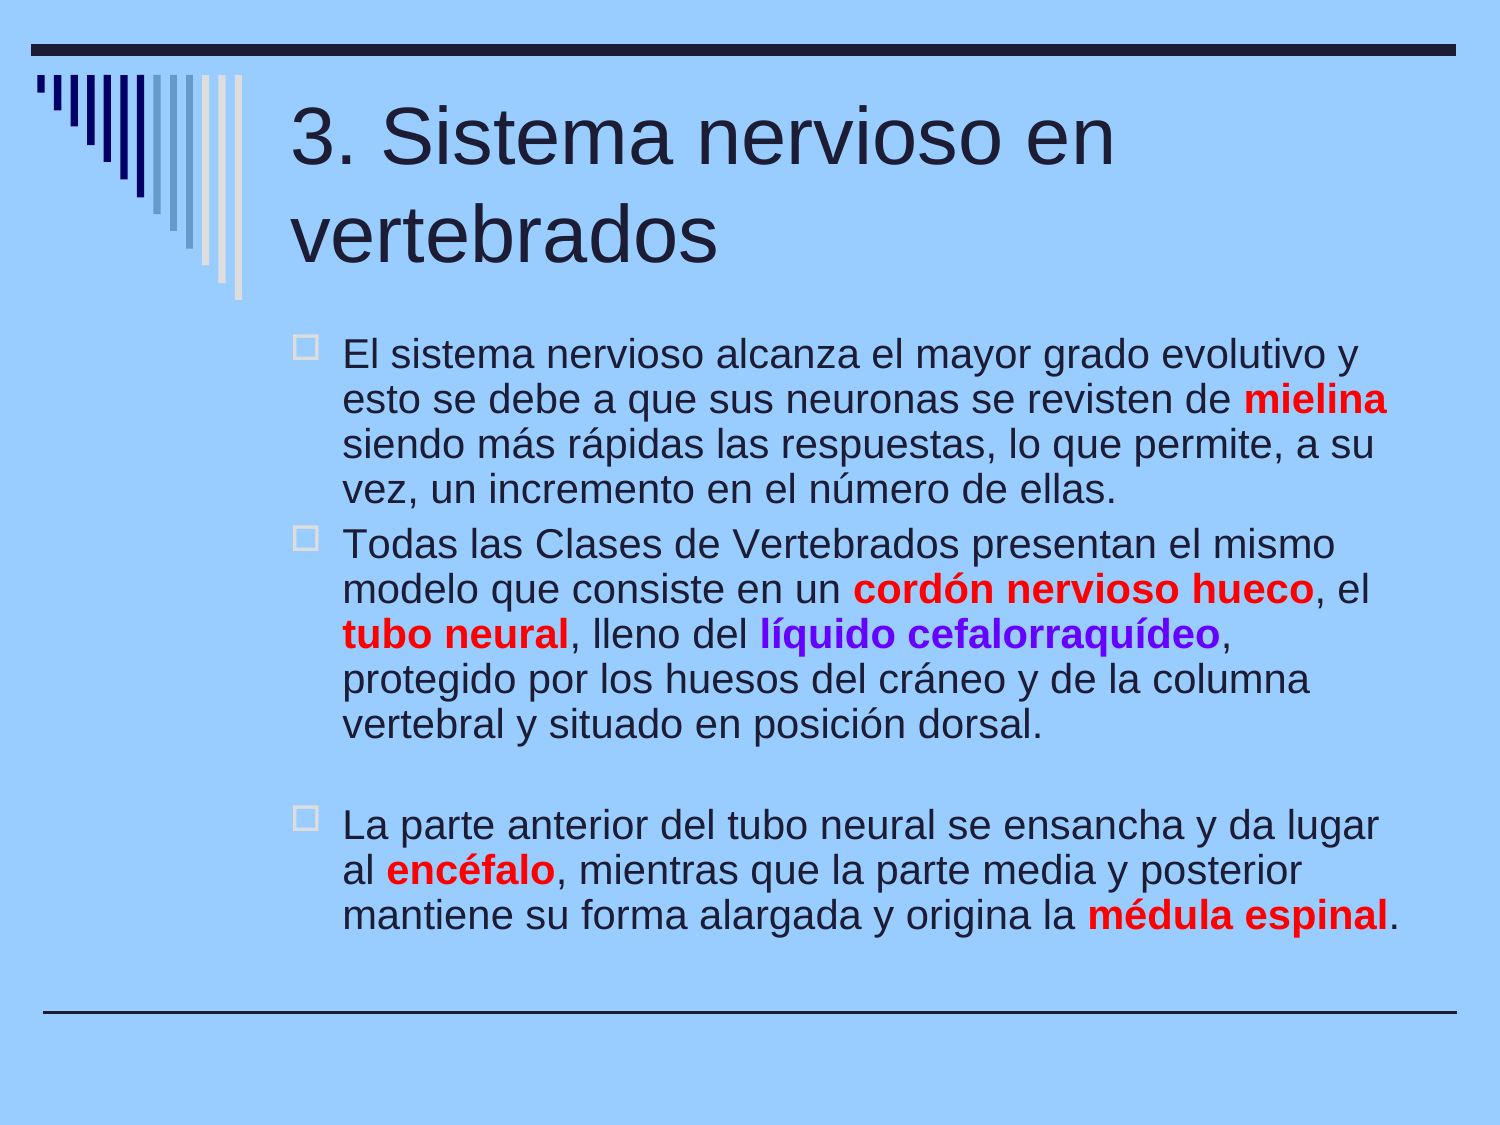

# 3. Sistema nervioso en vertebrados
El sistema nervioso alcanza el mayor grado evolutivo y esto se debe a que sus neuronas se revisten de mielina siendo más rápidas las respuestas, lo que permite, a su vez, un incremento en el número de ellas.
Todas las Clases de Vertebrados presentan el mismo modelo que consiste en un cordón nervioso hueco, el tubo neural, lleno del líquido cefalorraquídeo, protegido por los huesos del cráneo y de la columna vertebral y situado en posición dorsal.
La parte anterior del tubo neural se ensancha y da lugar al encéfalo, mientras que la parte media y posterior mantiene su forma alargada y origina la médula espinal.